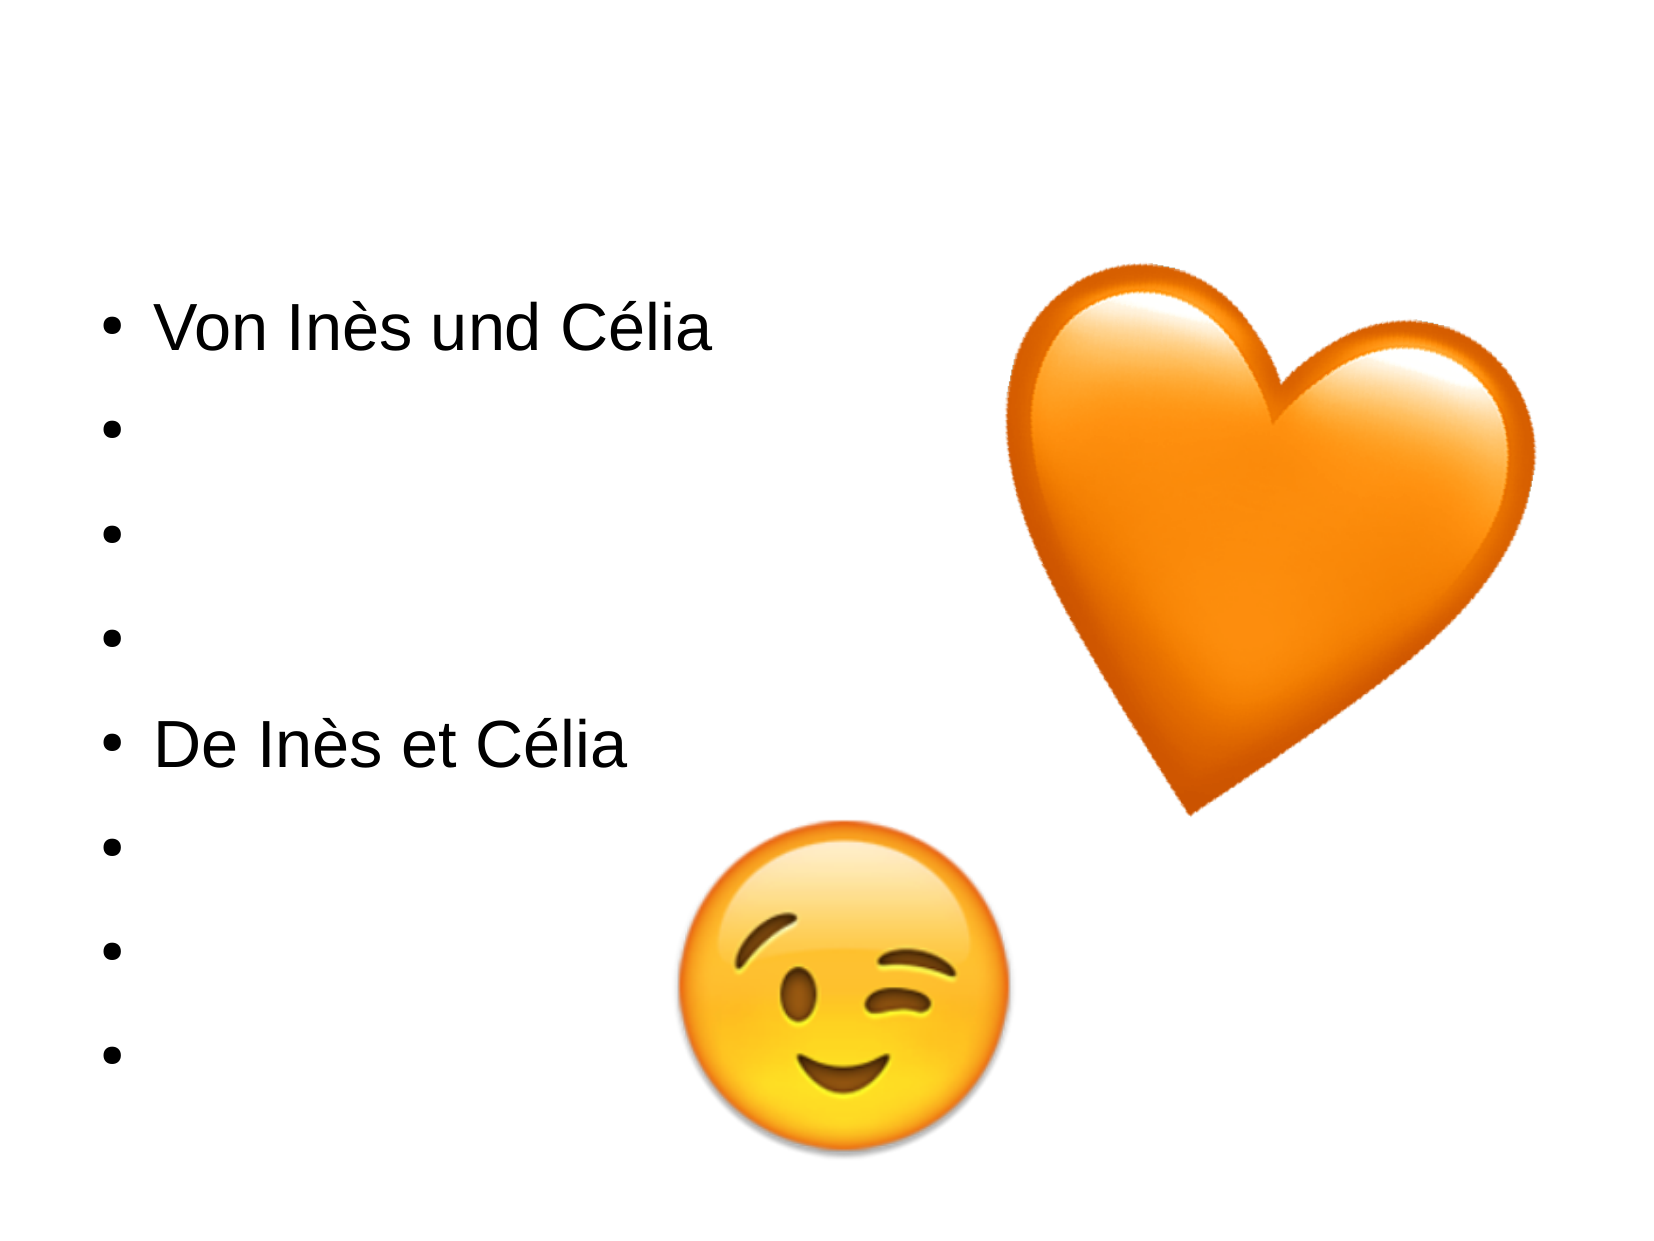

#
Von Inès und Célia
De Inès et Célia